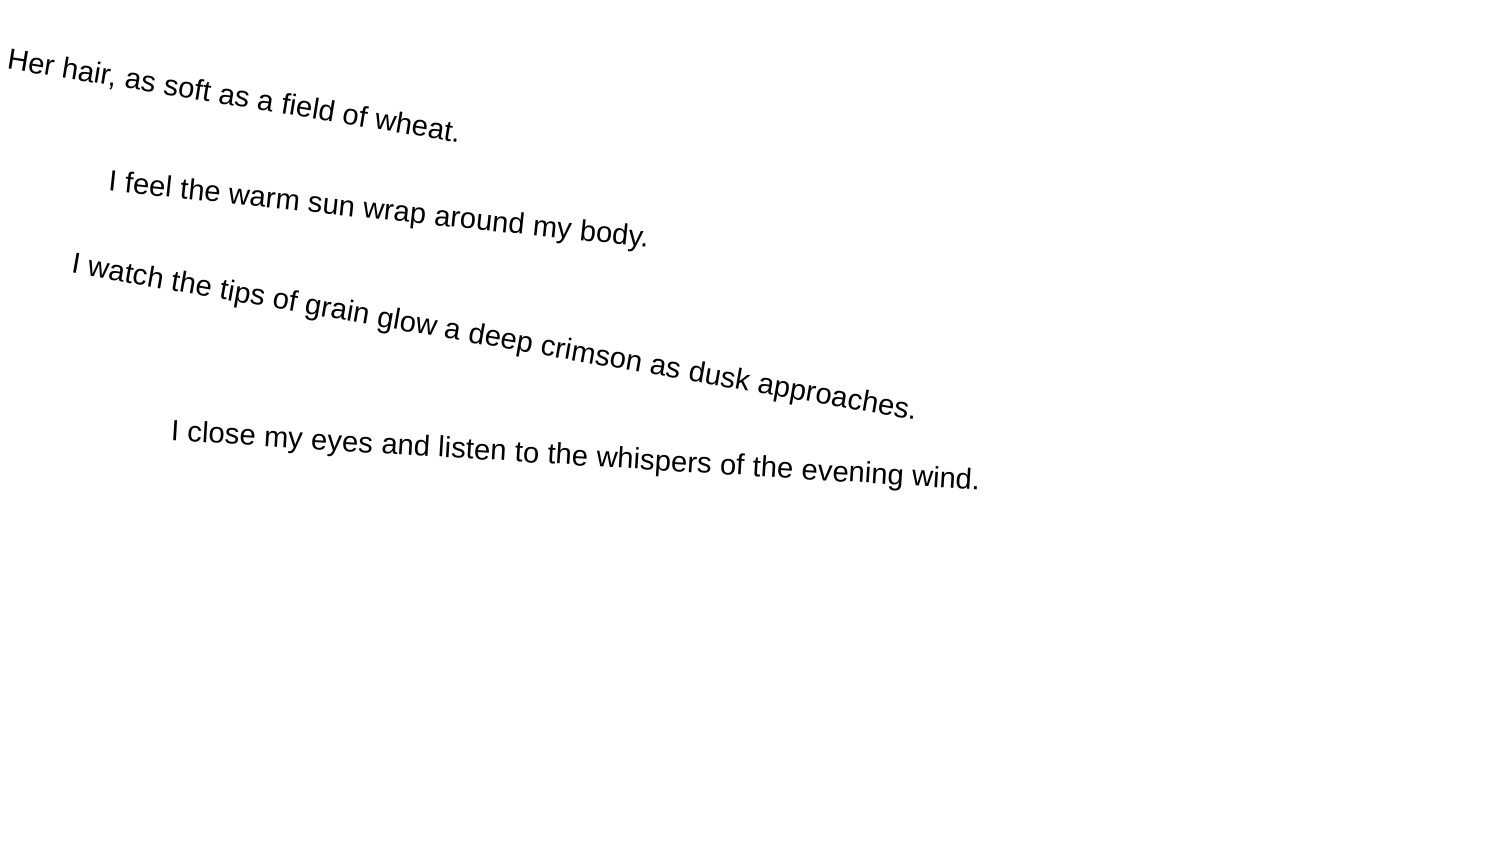

Her hair, as soft as a field of wheat.
I feel the warm sun wrap around my body.
I watch the tips of grain glow a deep crimson as dusk approaches.
I close my eyes and listen to the whispers of the evening wind.